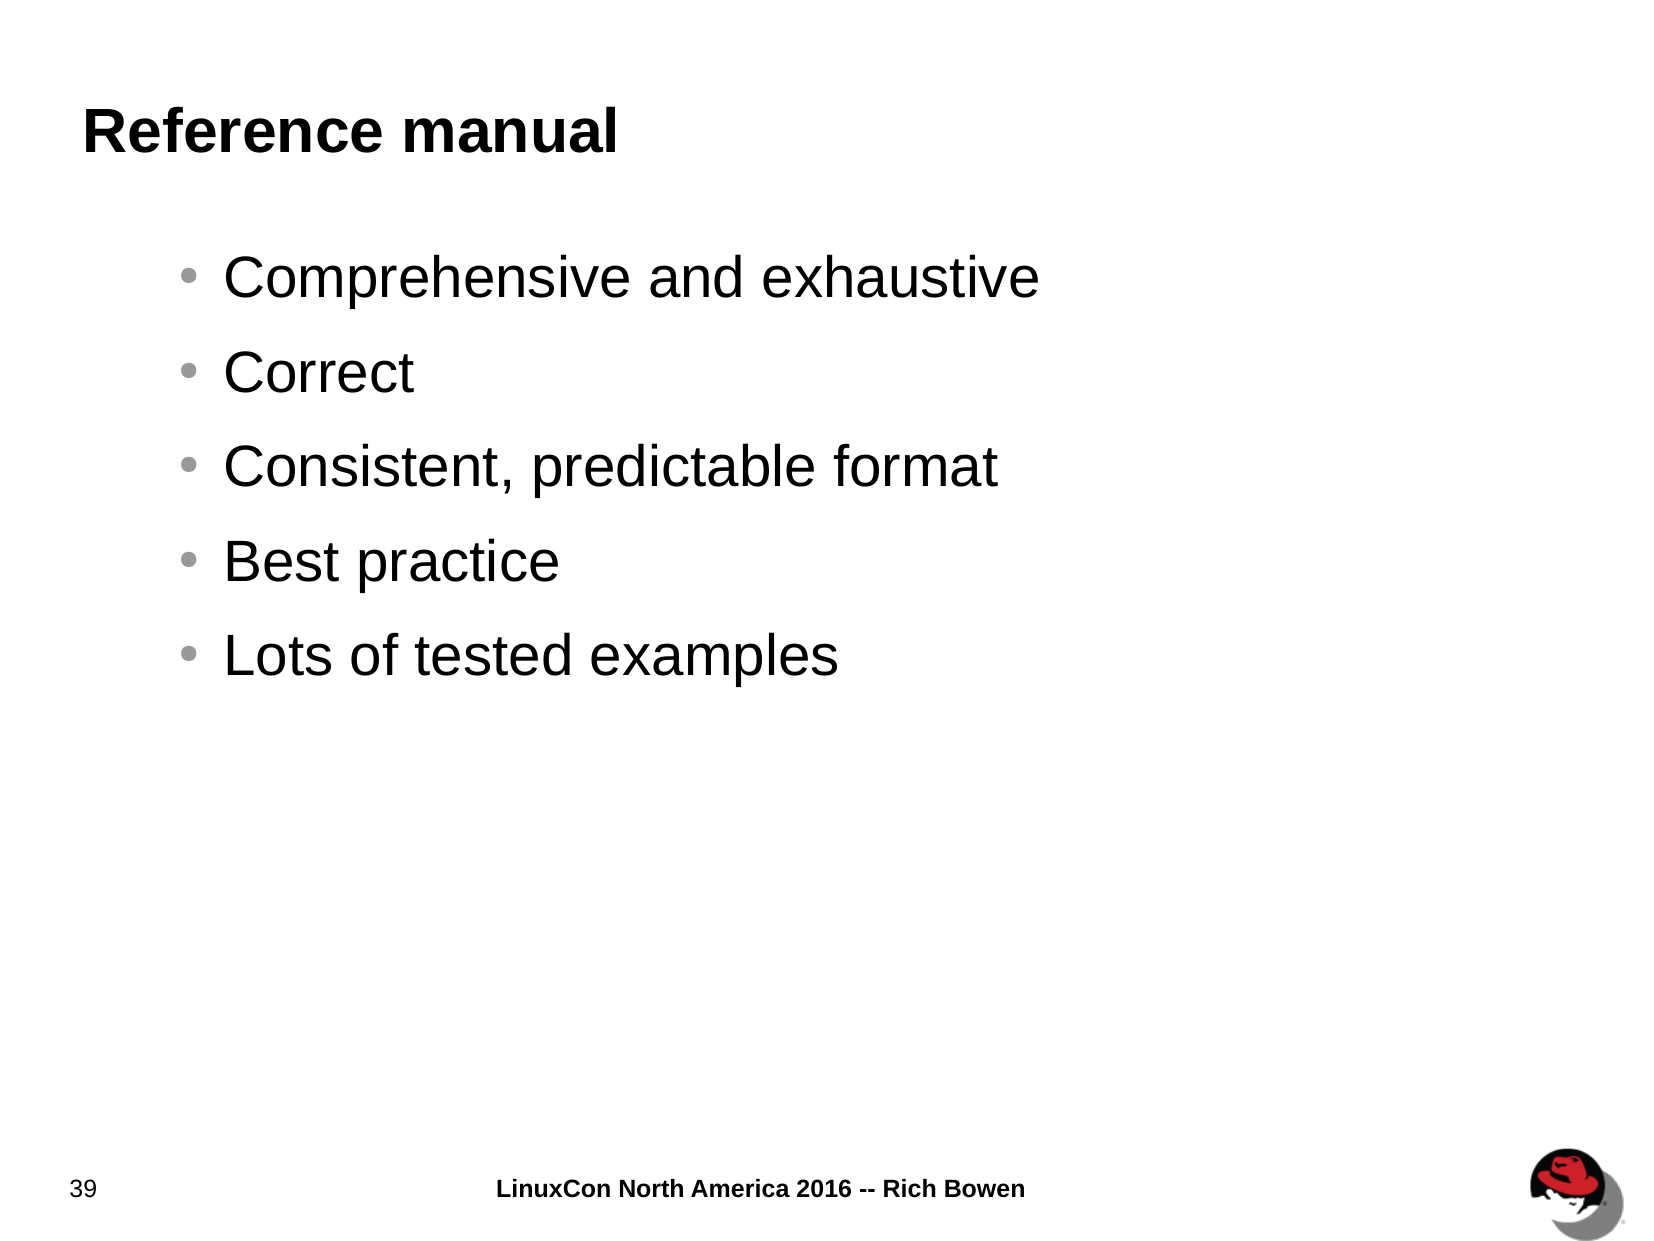

# Reference manual
Comprehensive and exhaustive
Correct
Consistent, predictable format
Best practice
Lots of tested examples